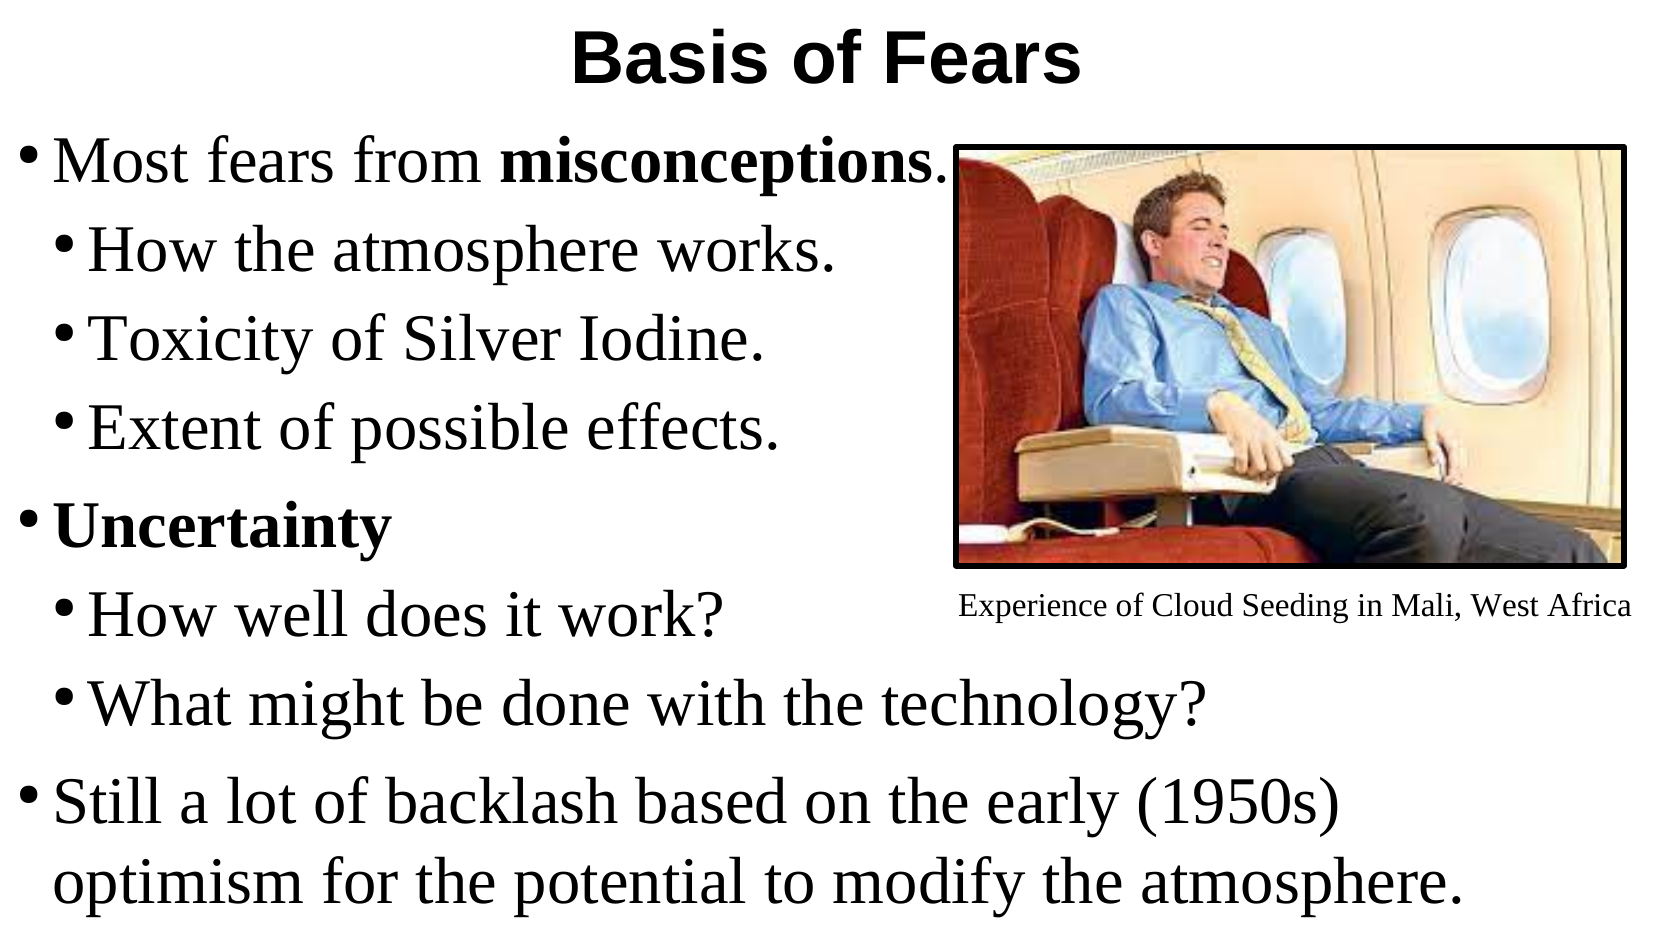

# Basis of Fears
Most fears from misconceptions.
How the atmosphere works.
Toxicity of Silver Iodine.
Extent of possible effects.
Uncertainty
How well does it work?
What might be done with the technology?
Still a lot of backlash based on the early (1950s) optimism for the potential to modify the atmosphere.
Experience of Cloud Seeding in Mali, West Africa